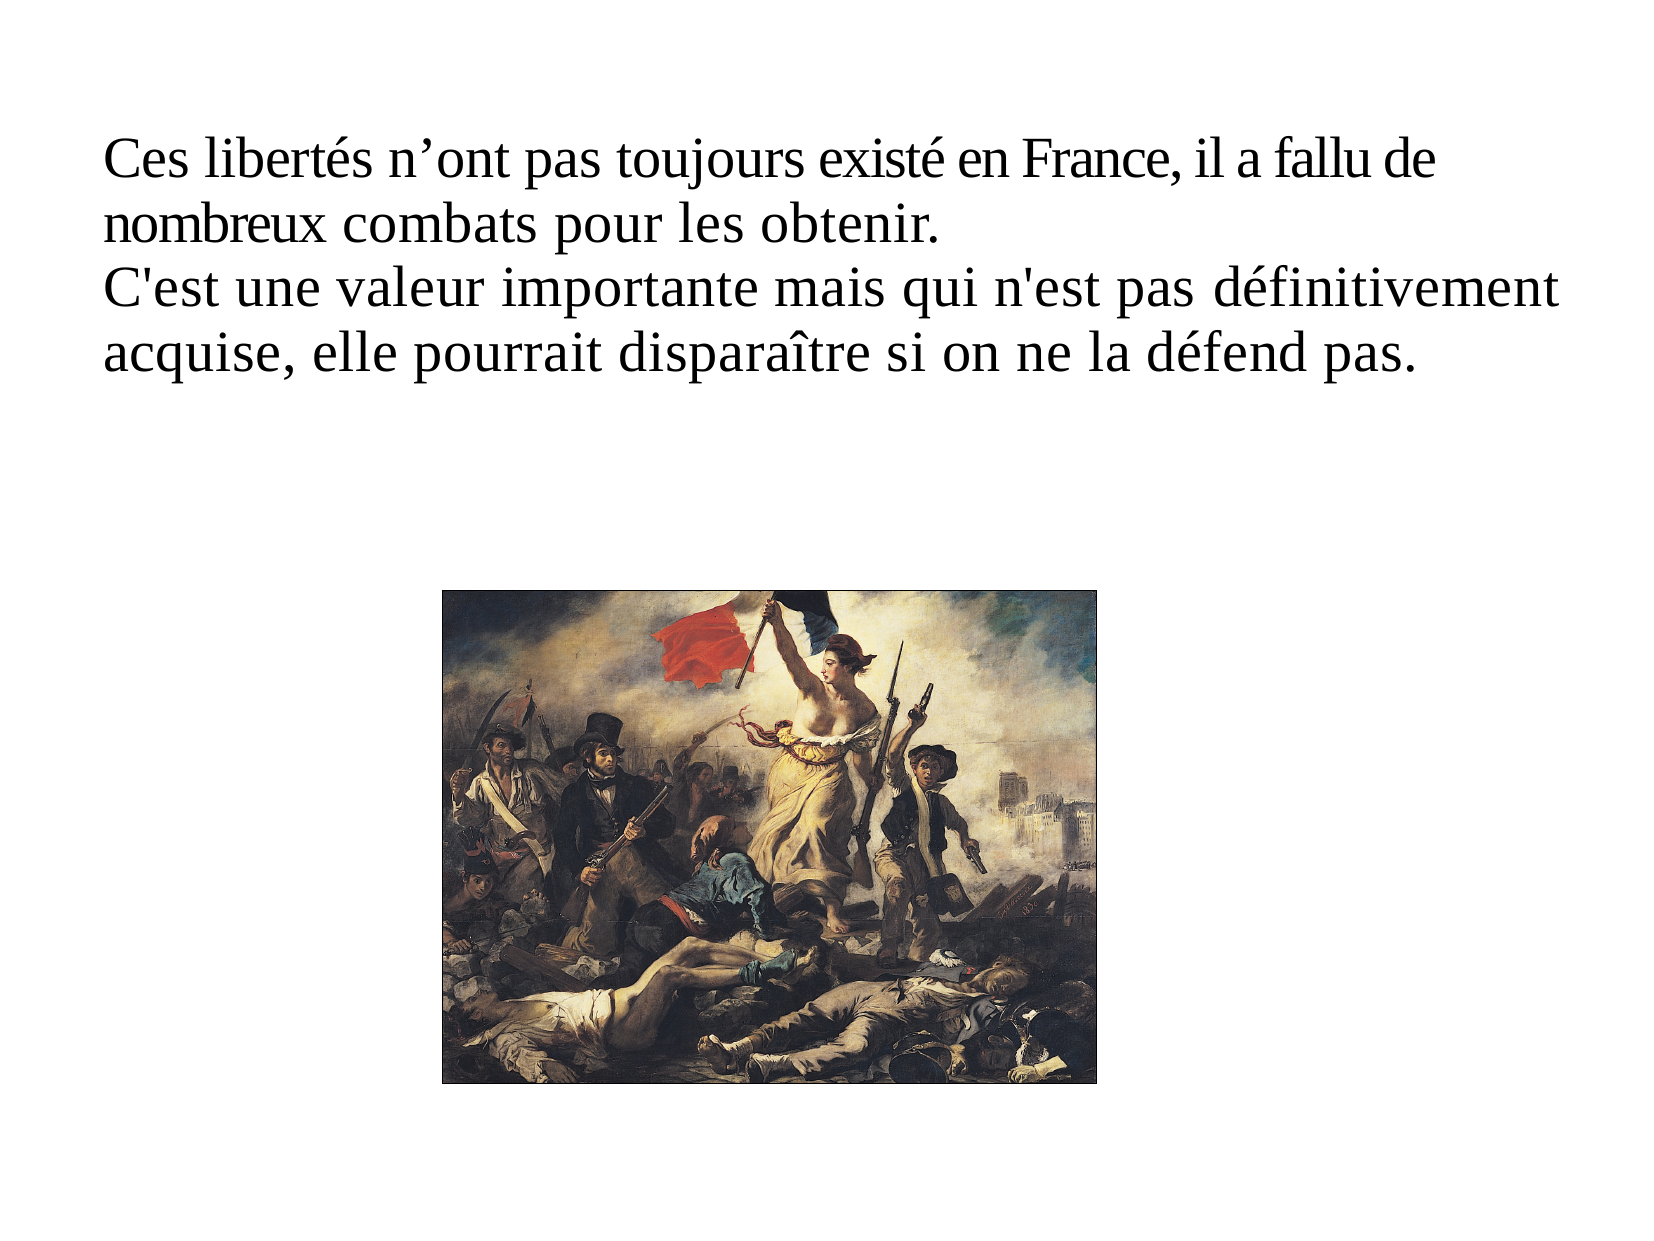

Ces libertés n’ont pas toujours existé en France, il a fallu de nombreux combats pour les obtenir.
C'est une valeur importante mais qui n'est pas définitivement acquise, elle pourrait disparaître si on ne la défend pas.